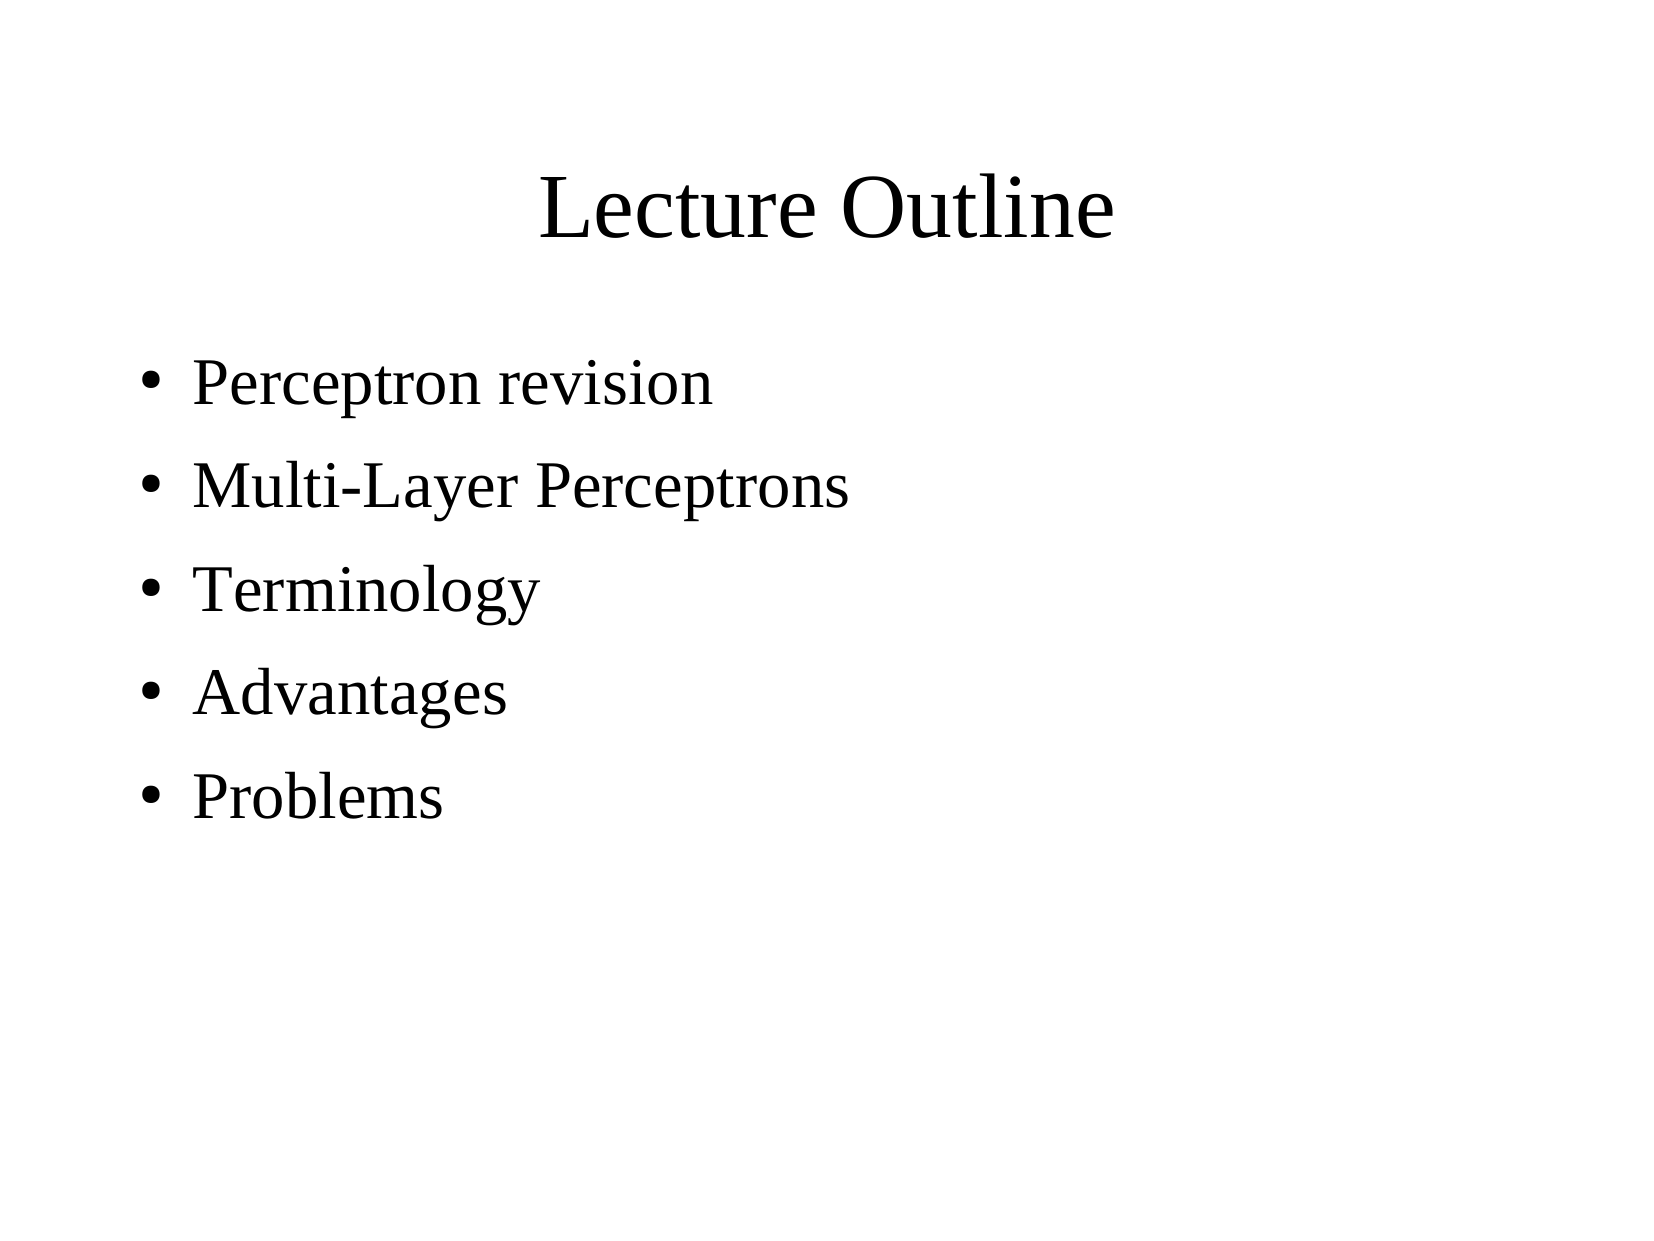

# Lecture Outline
Perceptron revision
Multi-Layer Perceptrons
Terminology
Advantages
Problems